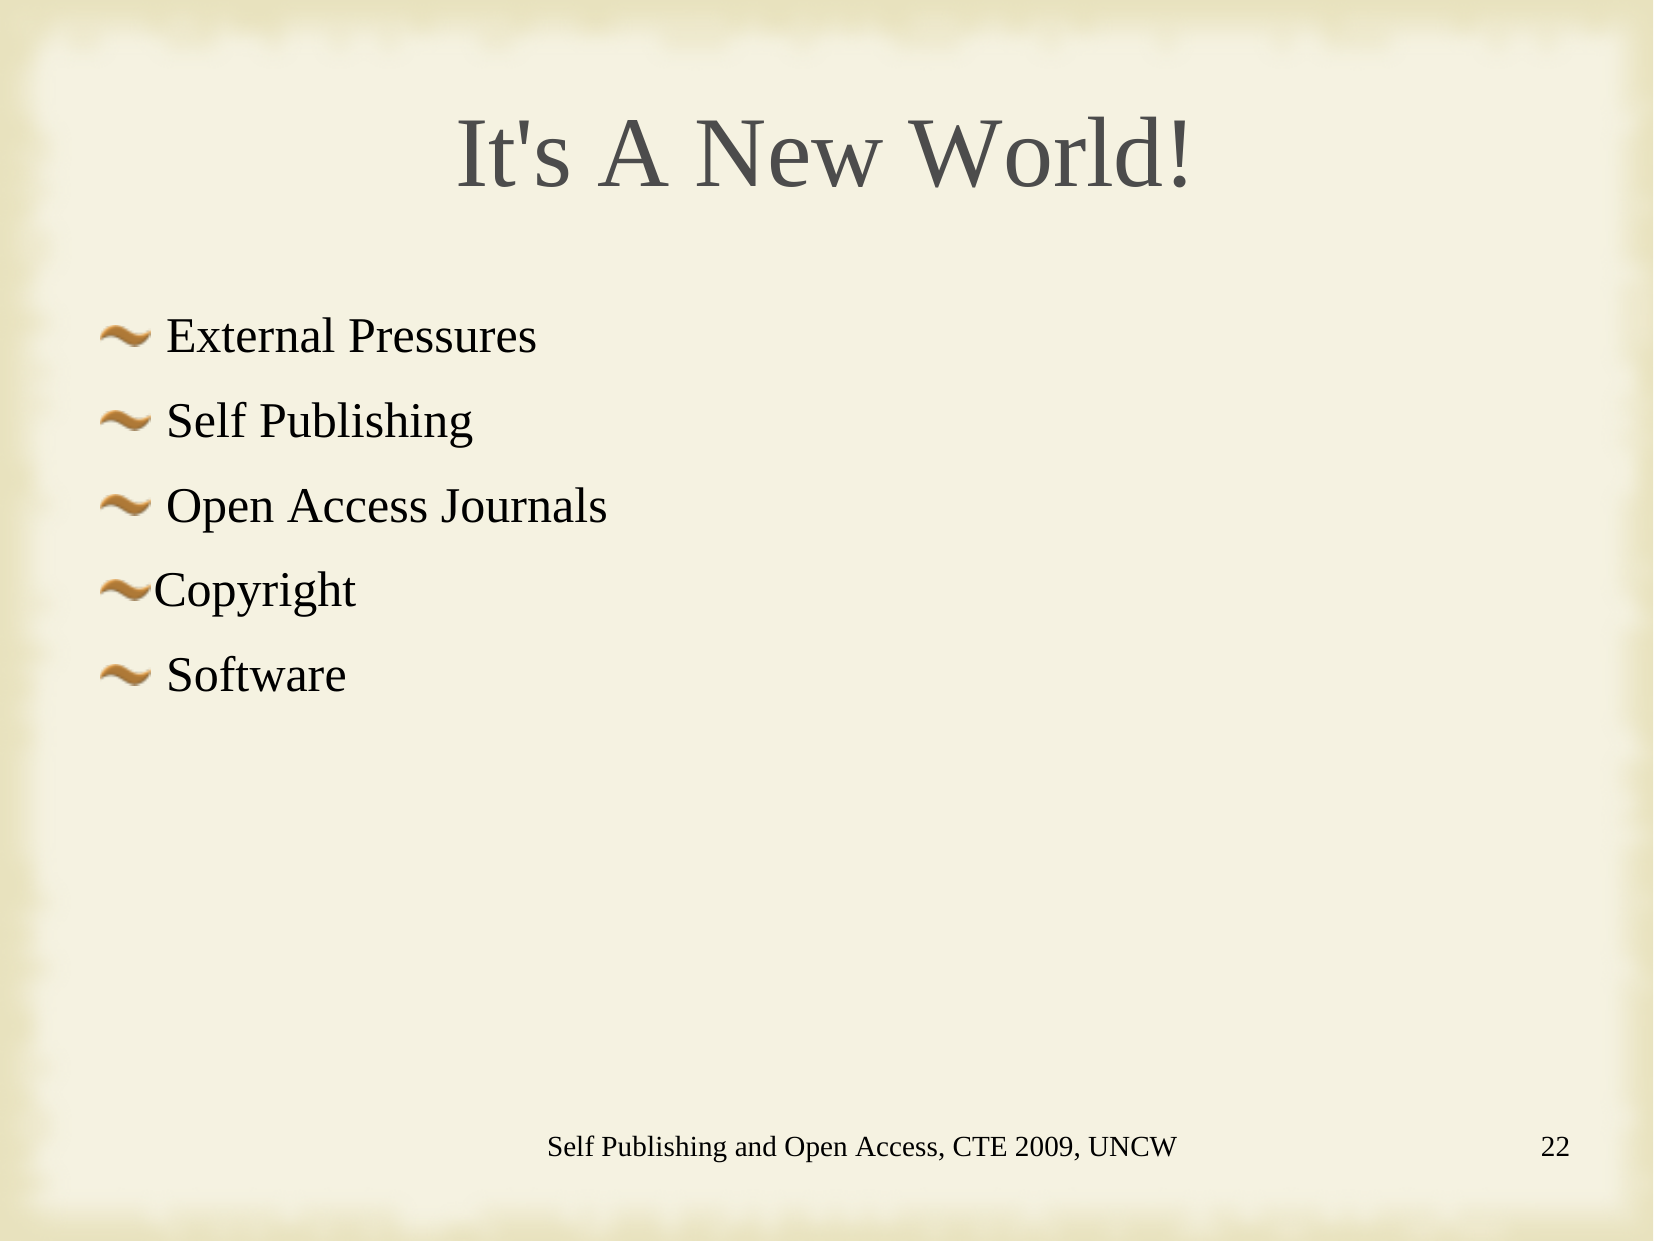

# It's A New World!
 External Pressures
 Self Publishing
 Open Access Journals
Copyright
 Software
Self Publishing and Open Access, CTE 2009, UNCW
22